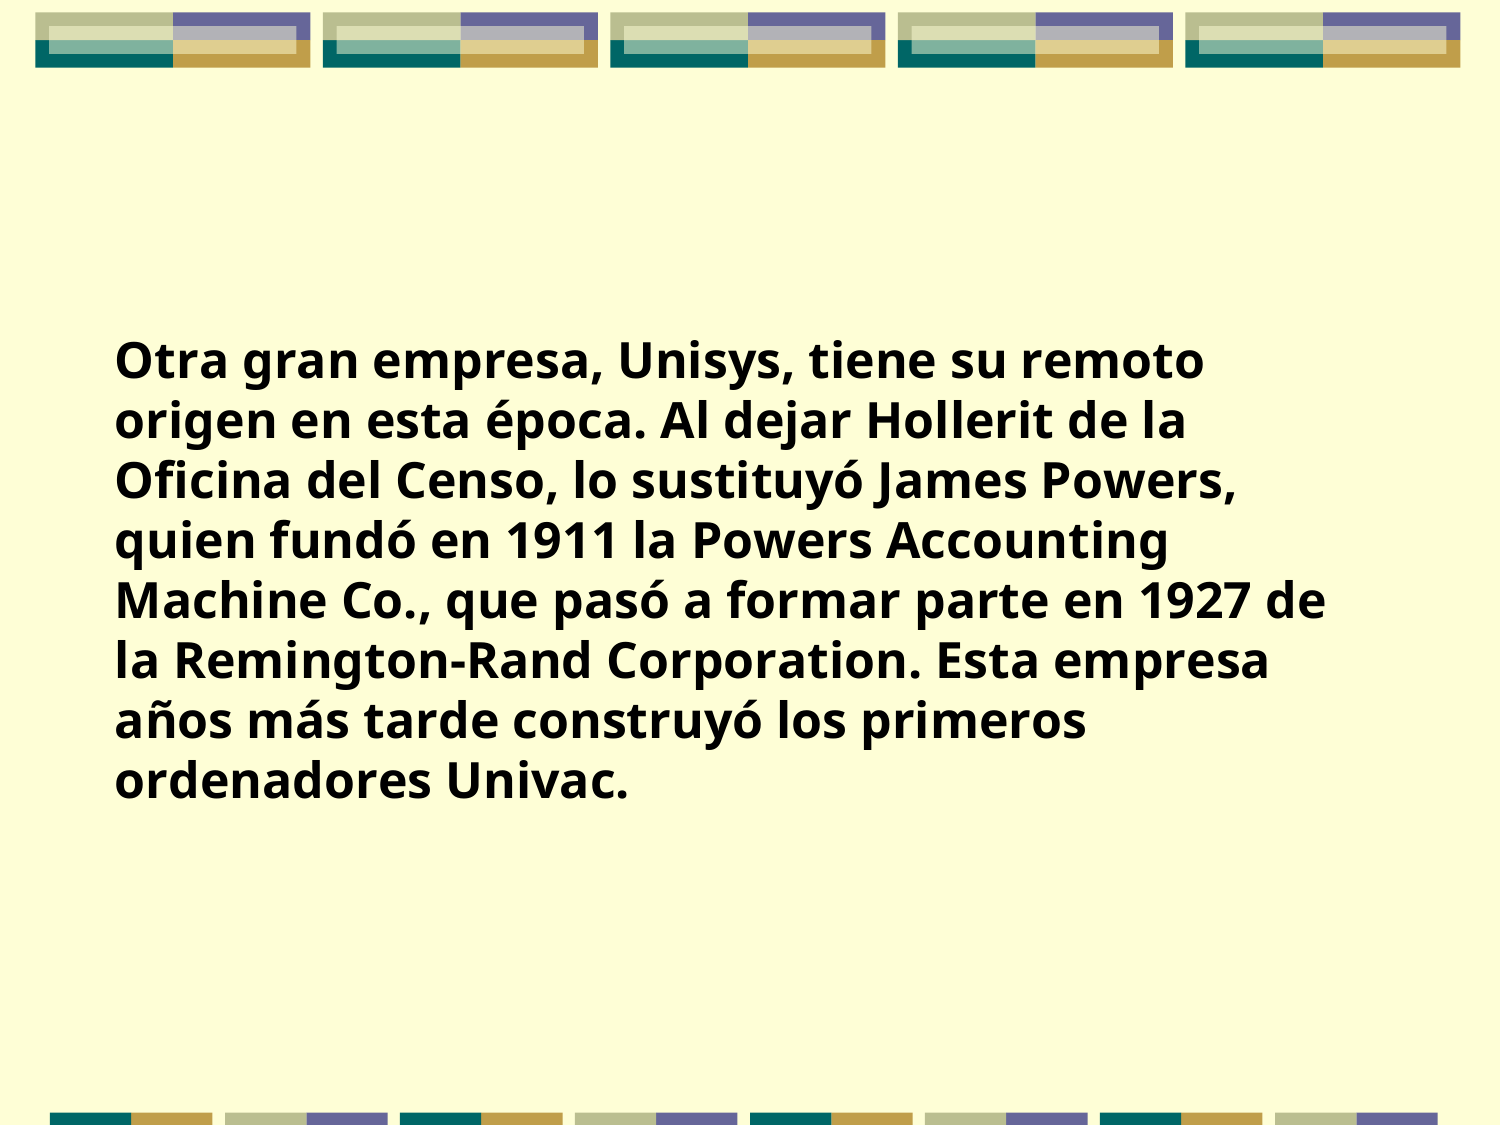

# Otra gran empresa, Unisys, tiene su remoto origen en esta época. Al dejar Hollerit de la Oficina del Censo, lo sustituyó James Powers, quien fundó en 1911 la Powers Accounting Machine Co., que pasó a formar parte en 1927 de la Remington-Rand Corporation. Esta empresa años más tarde construyó los primeros ordenadores Univac.